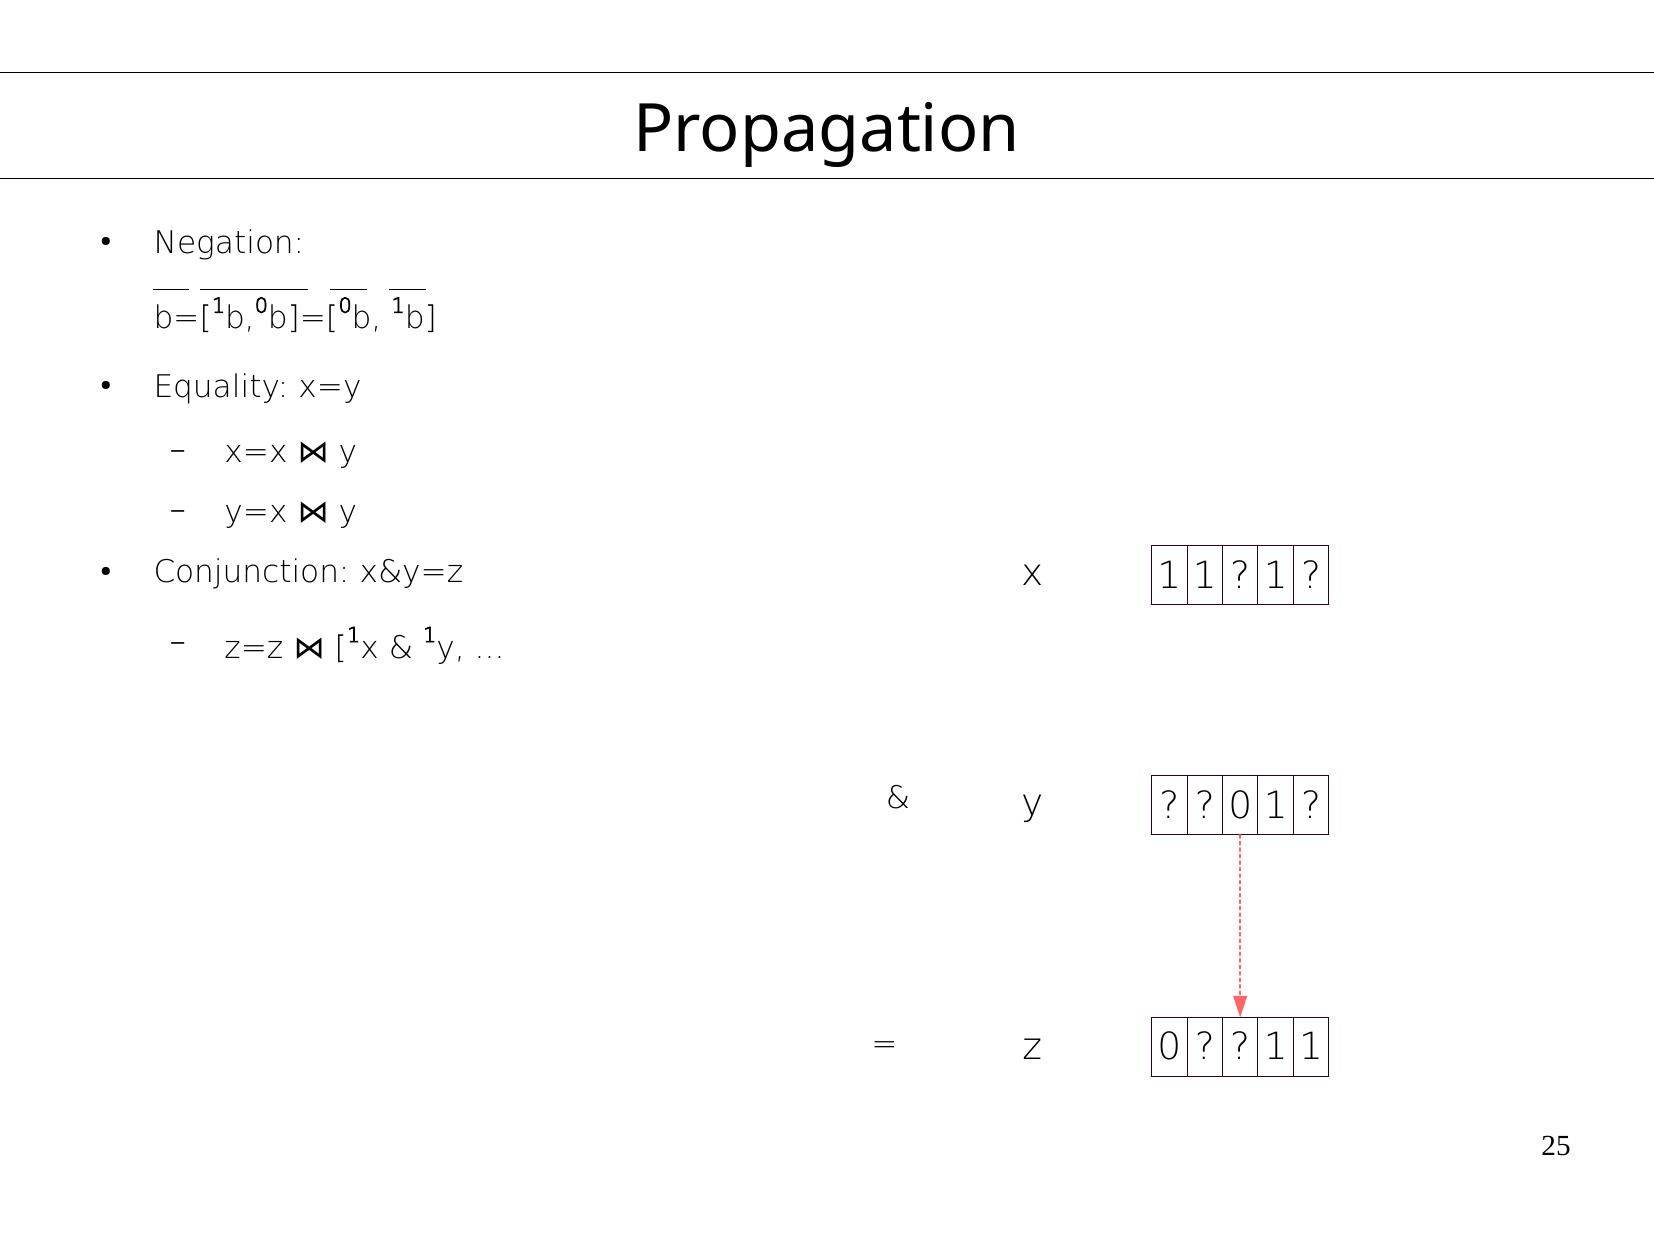

If ONE of the Zeroed vectors of x and y are set to Zero, the Zeroed vector of z can already be set to zero.
Propagation
# Negation:
b=[1b,0b]=[0b, 1b]
Equality: x=y
x=x ⋈ y
y=x ⋈ y
Conjunction: x&y=z
z=z ⋈ [1x & 1y, ...
x
1
1
?
1
?
y
?
?
0
1
?
&
0
?
?
1
1
z
=
25